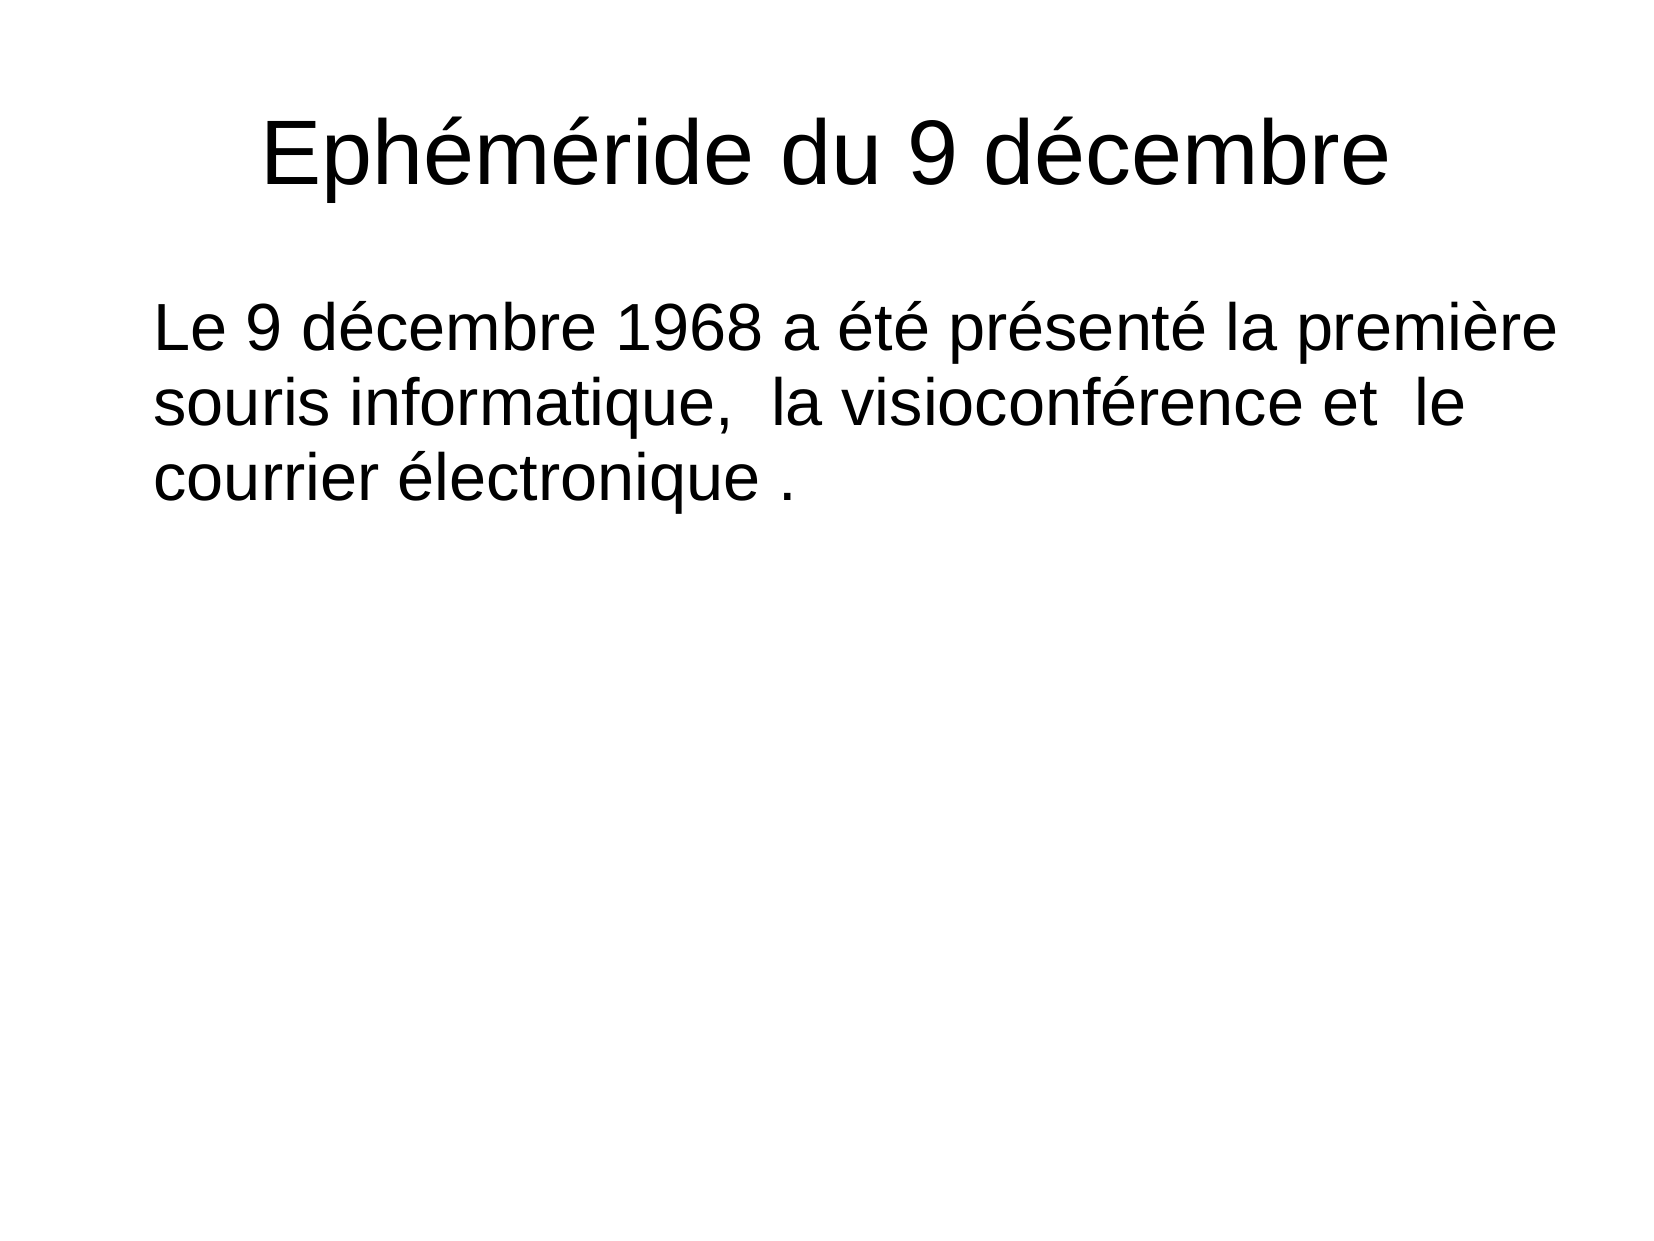

# Ephéméride du 9 décembre
Le 9 décembre 1968 a été présenté la première souris informatique, la visioconférence et le courrier électronique .